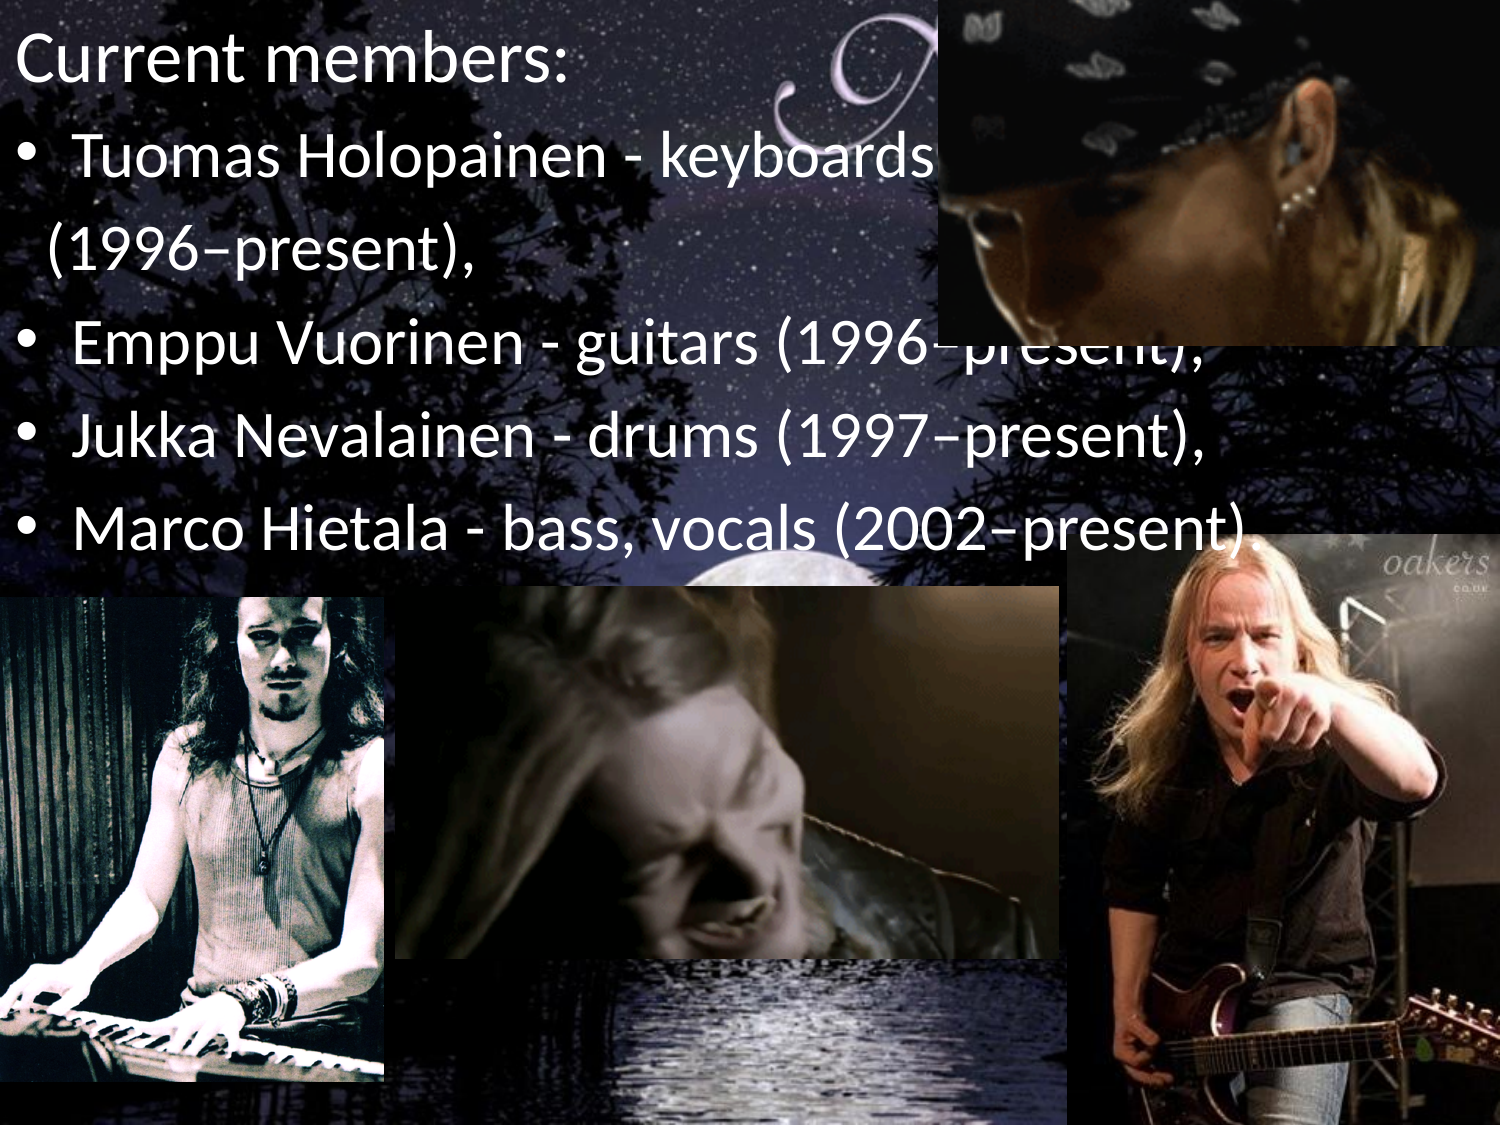

# Current members:
Tuomas Holopainen - keyboards
  (1996–present),
Emppu Vuorinen - guitars (1996–present),
Jukka Nevalainen - drums (1997–present),
Marco Hietala - bass, vocals (2002–present).